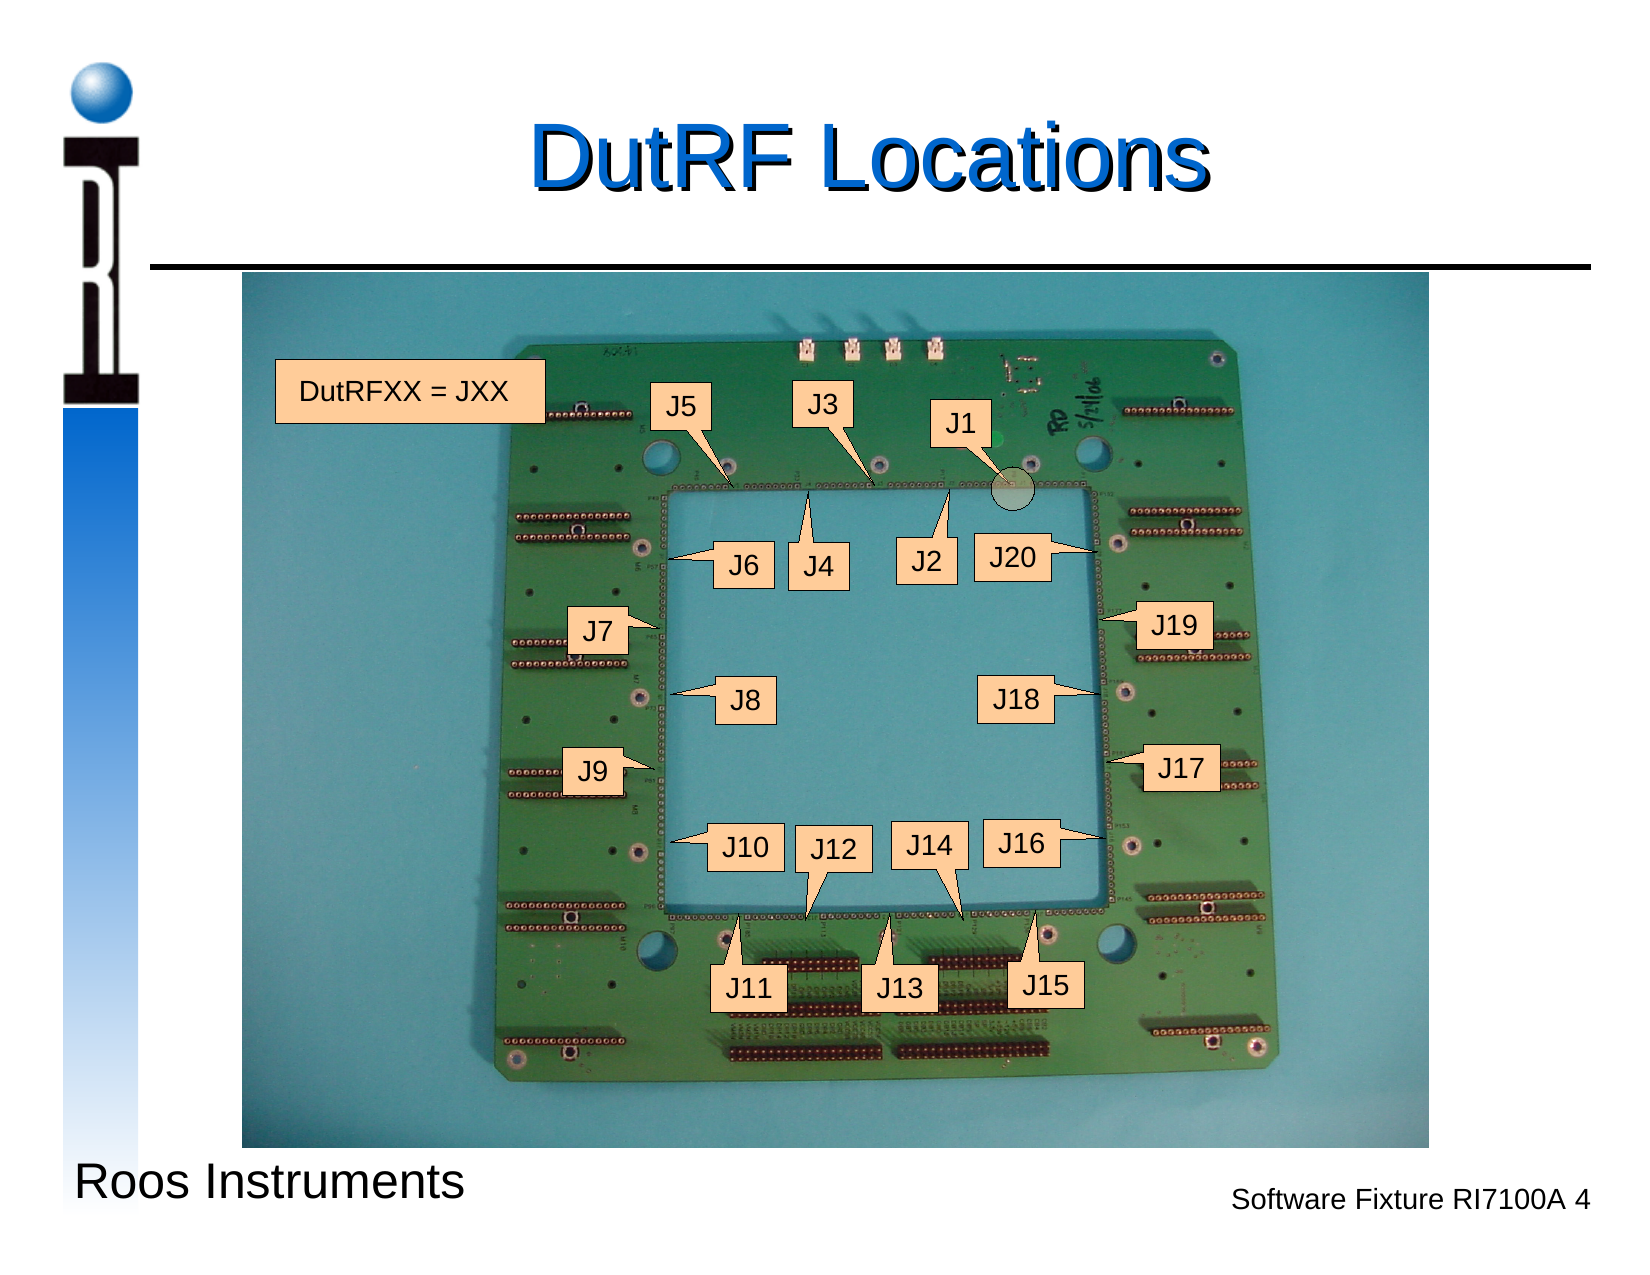

# DutRF Locations
 DutRFXX = JXX
J3
J5
J1
J20
J2
J6
J4
J19
J7
J18
J8
J17
J9
J16
J14
J10
J12
J15
J11
J13
4